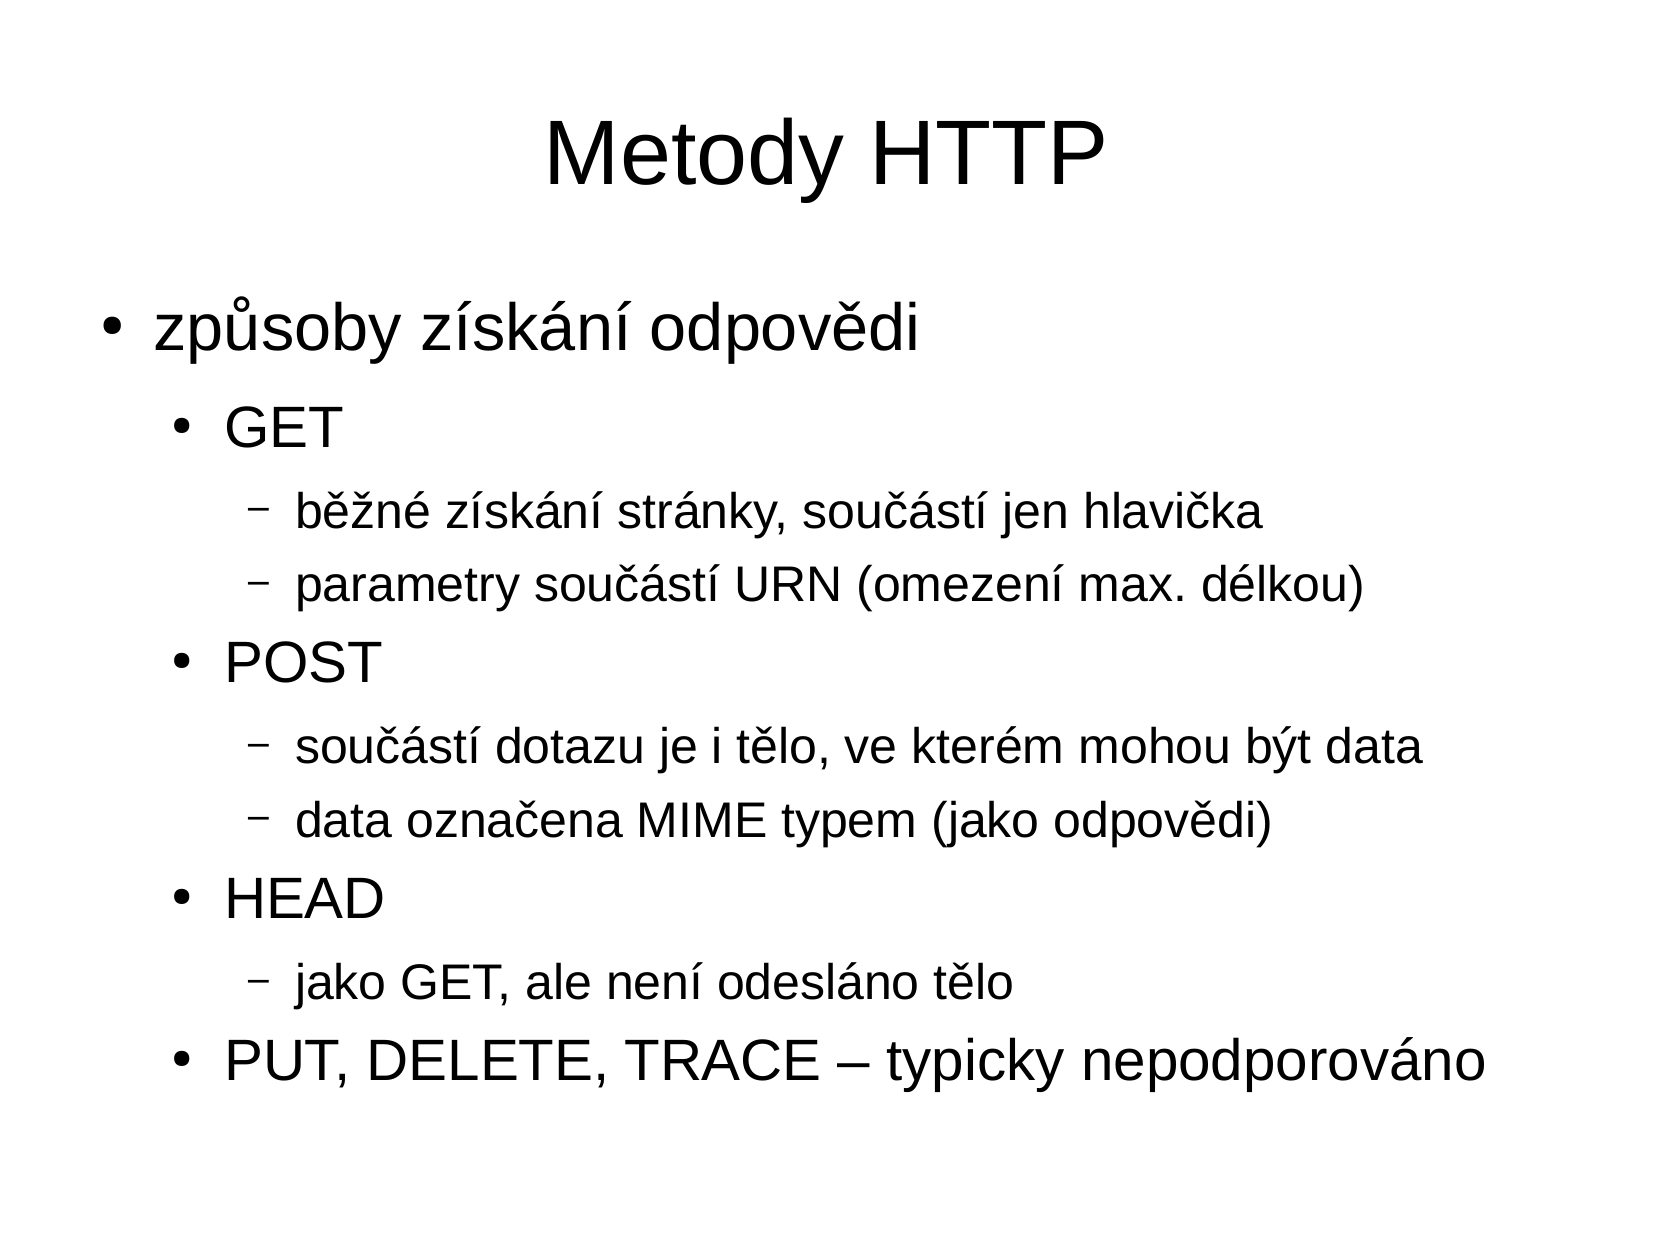

# Metody HTTP
způsoby získání odpovědi
GET
běžné získání stránky, součástí jen hlavička
parametry součástí URN (omezení max. délkou)
POST
součástí dotazu je i tělo, ve kterém mohou být data
data označena MIME typem (jako odpovědi)
HEAD
jako GET, ale není odesláno tělo
PUT, DELETE, TRACE – typicky nepodporováno